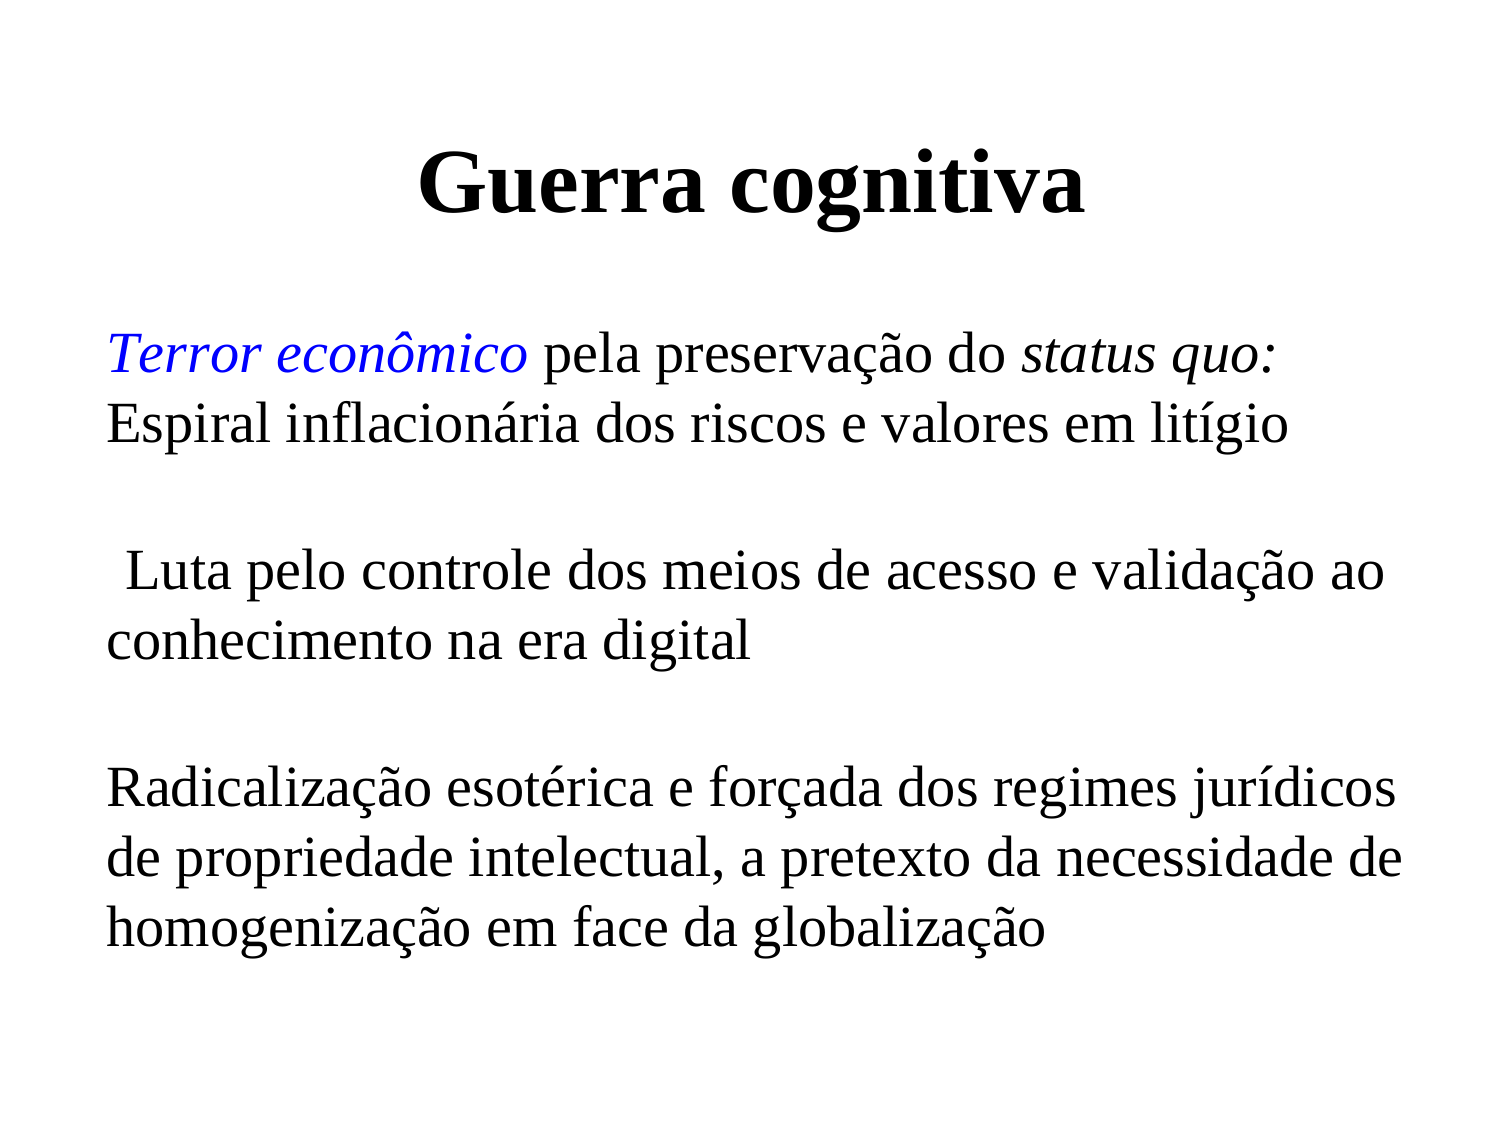

# Guerra cognitiva
Terror econômico pela preservação do status quo:
Espiral inflacionária dos riscos e valores em litígio
 Luta pelo controle dos meios de acesso e validação ao conhecimento na era digital
Radicalização esotérica e forçada dos regimes jurídicos de propriedade intelectual, a pretexto da necessidade de homogenização em face da globalização